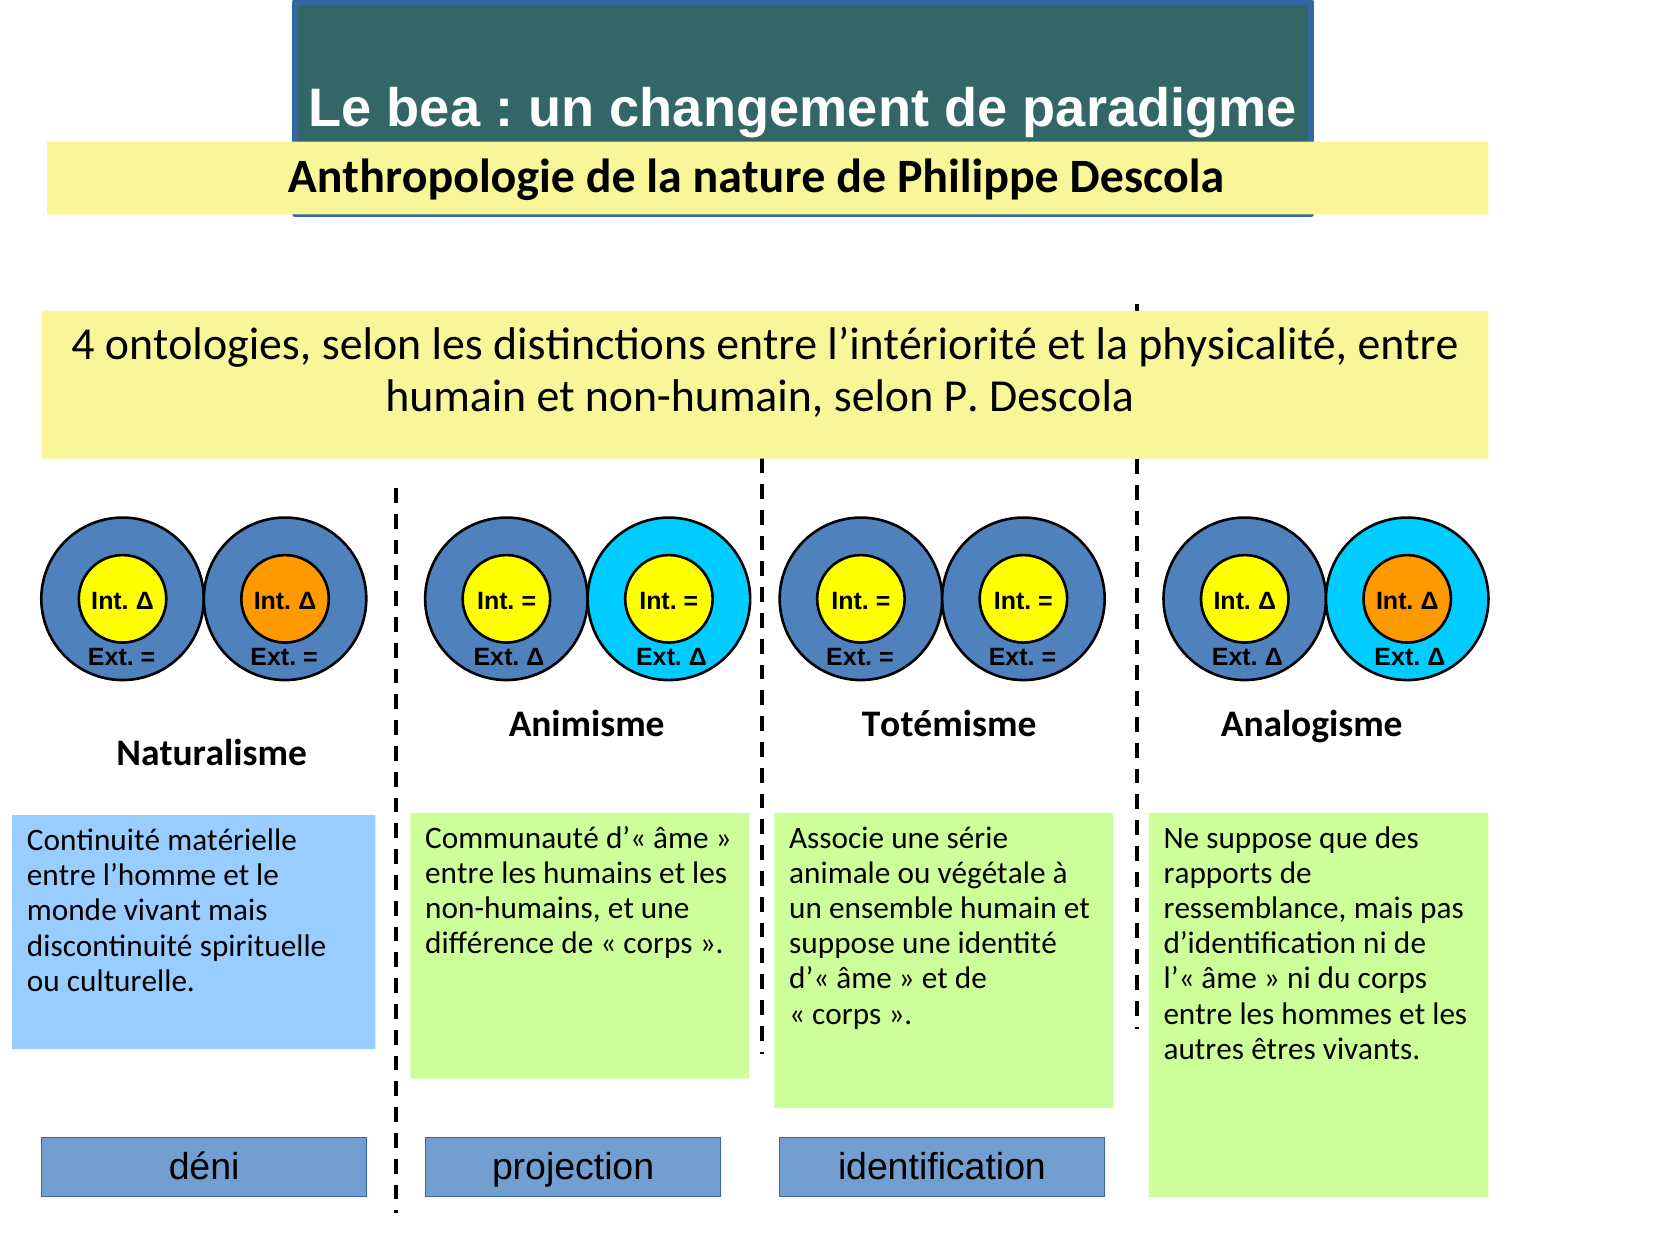

Le bea : un changement de paradigme
#
Anthropologie de la nature de Philippe Descola
4 ontologies, selon les distinctions entre l’intériorité et la physicalité, entre humain et non-humain, selon P. Descola
Int. Δ
Ext. =
Int. Δ
Ext. =
Int. =
Ext. Δ
Int. =
Ext. Δ
Int. =
Ext. =
Int. =
Ext. =
Int. Δ
Ext. Δ
Int. Δ
Ext. Δ
Animisme
Totémisme
Analogisme
Naturalisme
Communauté d’« âme » entre les humains et les non-humains, et une différence de « corps ».
Associe une série animale ou végétale à un ensemble humain et suppose une identité d’« âme » et de « corps ».
Ne suppose que des rapports de ressemblance, mais pas d’identification ni de l’« âme » ni du corps entre les hommes et les autres êtres vivants.
Continuité matérielle entre l’homme et le monde vivant mais discontinuité spirituelle ou culturelle.
27
déni
projection
identification